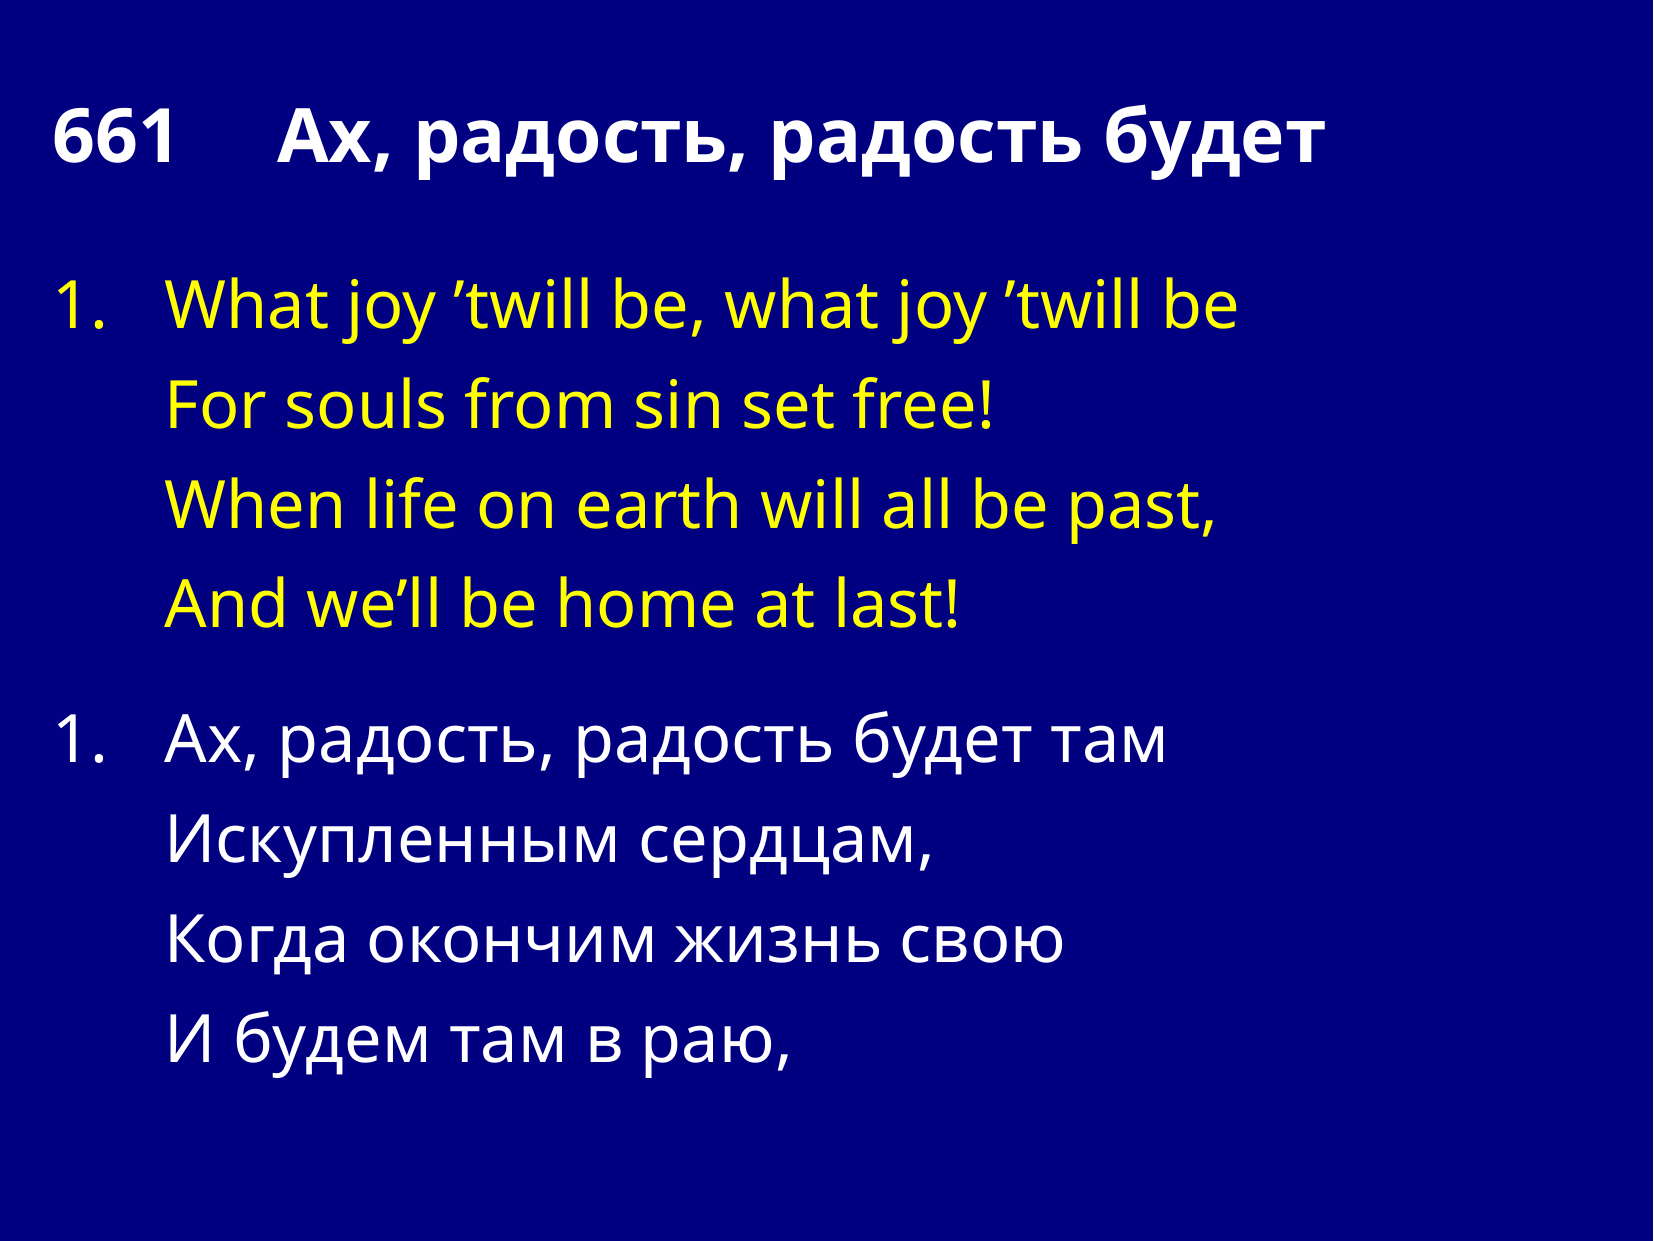

661	Ах, радость, радость будет
1.	What joy ’twill be, what joy ’twill be
	For souls from sin set free!
	When life on earth will all be past,
	And we’ll be home at last!
1.	Ах, радость, радость будет там
	Искупленным сердцам,
	Когда окончим жизнь свою
	И будем там в раю,